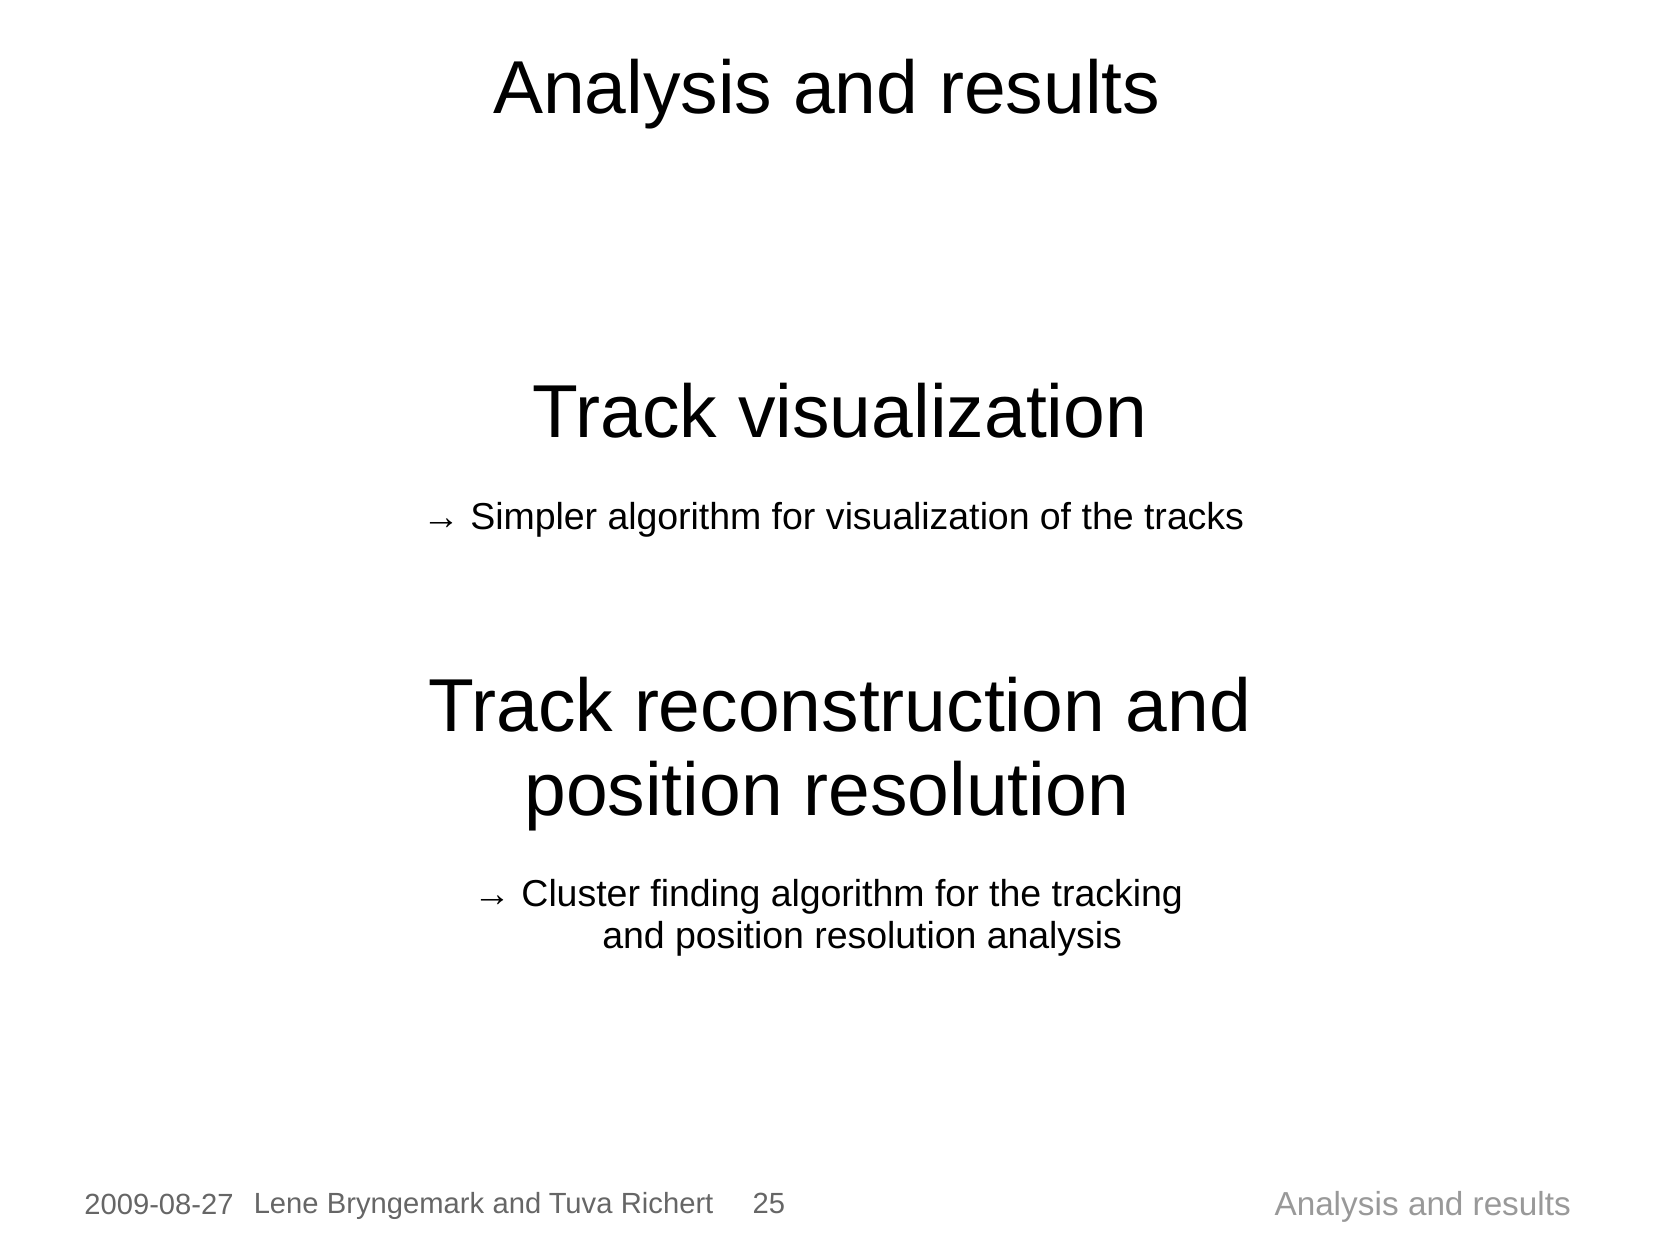

Analysis and results
Track visualization
→ Simpler algorithm for visualization of the tracks
Track reconstruction and position resolution
→ Cluster finding algorithm for the tracking
and position resolution analysis
# Analysis and results
Lene Bryngemark and Tuva Richert
25
2009-08-27